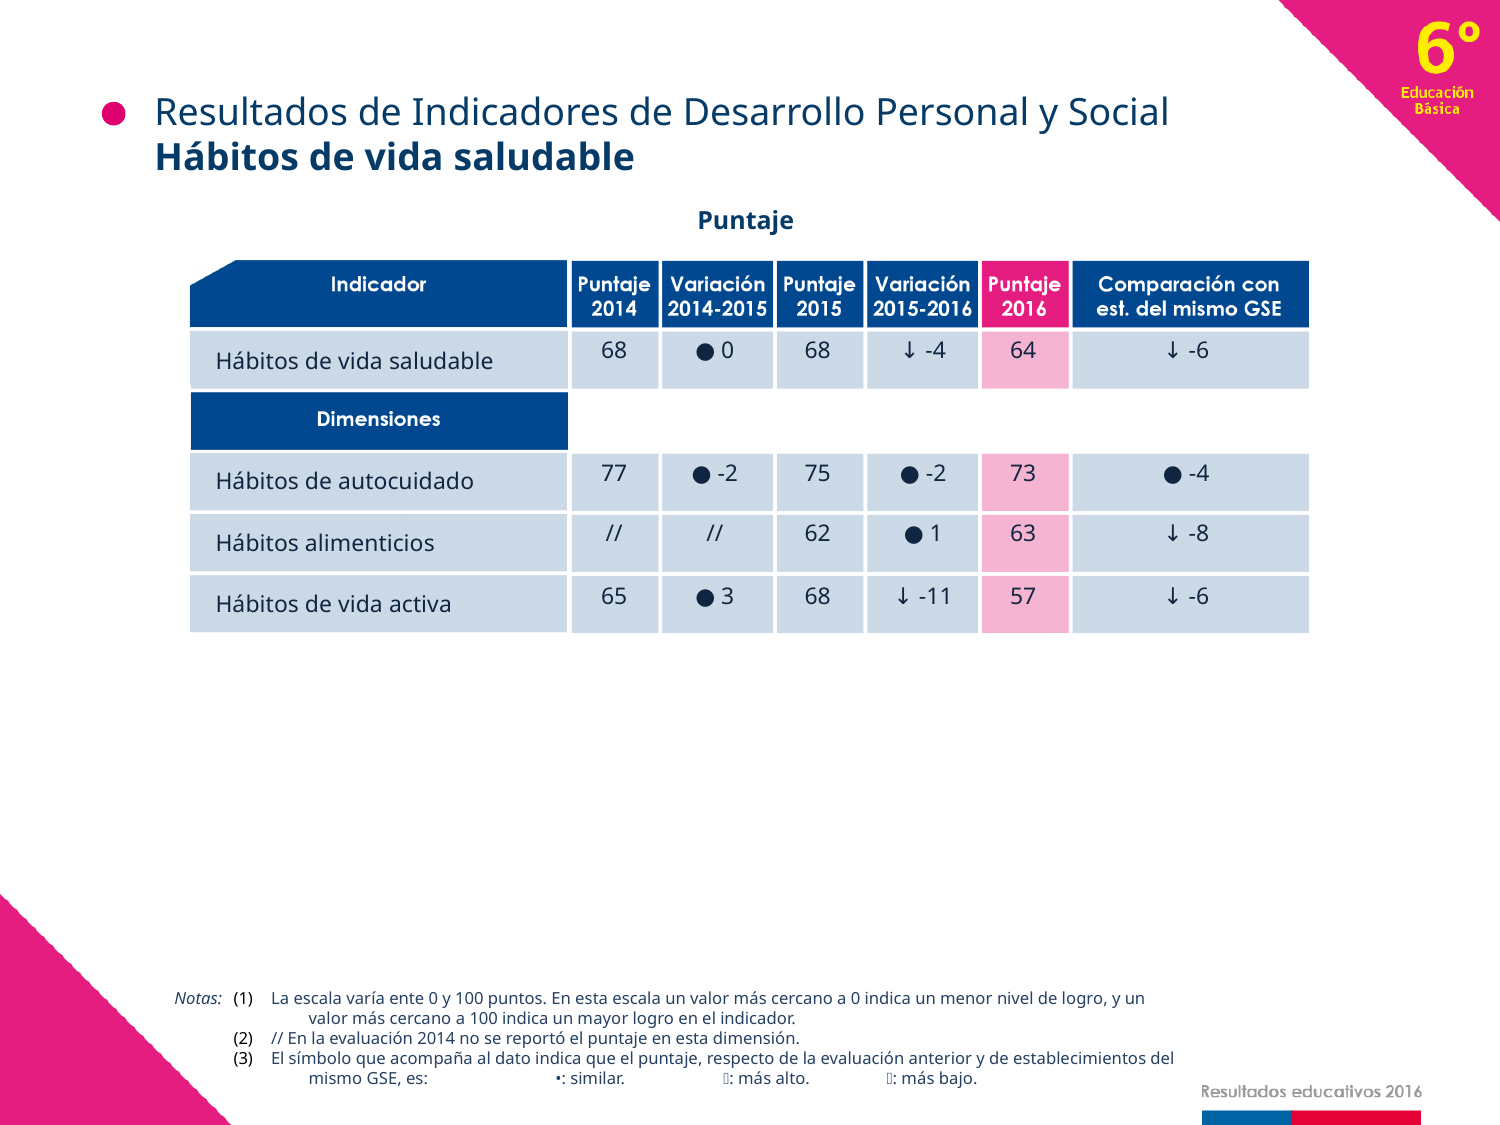

Resultados de Indicadores de Desarrollo Personal y Social
Hábitos de vida saludable
Puntaje
68
● 0
68
↓ -4
64
↓ -6
Hábitos de vida saludable
77
● -2
75
● -2
73
● -4
Hábitos de autocuidado
//
//
62
● 1
63
↓ -8
Hábitos alimenticios
65
● 3
68
↓ -11
57
↓ -6
Hábitos de vida activa
Notas:
La escala varía ente 0 y 100 puntos. En esta escala un valor más cercano a 0 indica un menor nivel de logro, y un valor más cercano a 100 indica un mayor logro en el indicador.
// En la evaluación 2014 no se reportó el puntaje en esta dimensión.
El símbolo que acompaña al dato indica que el puntaje, respecto de la evaluación anterior y de establecimientos del mismo GSE, es: •: similar. : más alto. : más bajo.